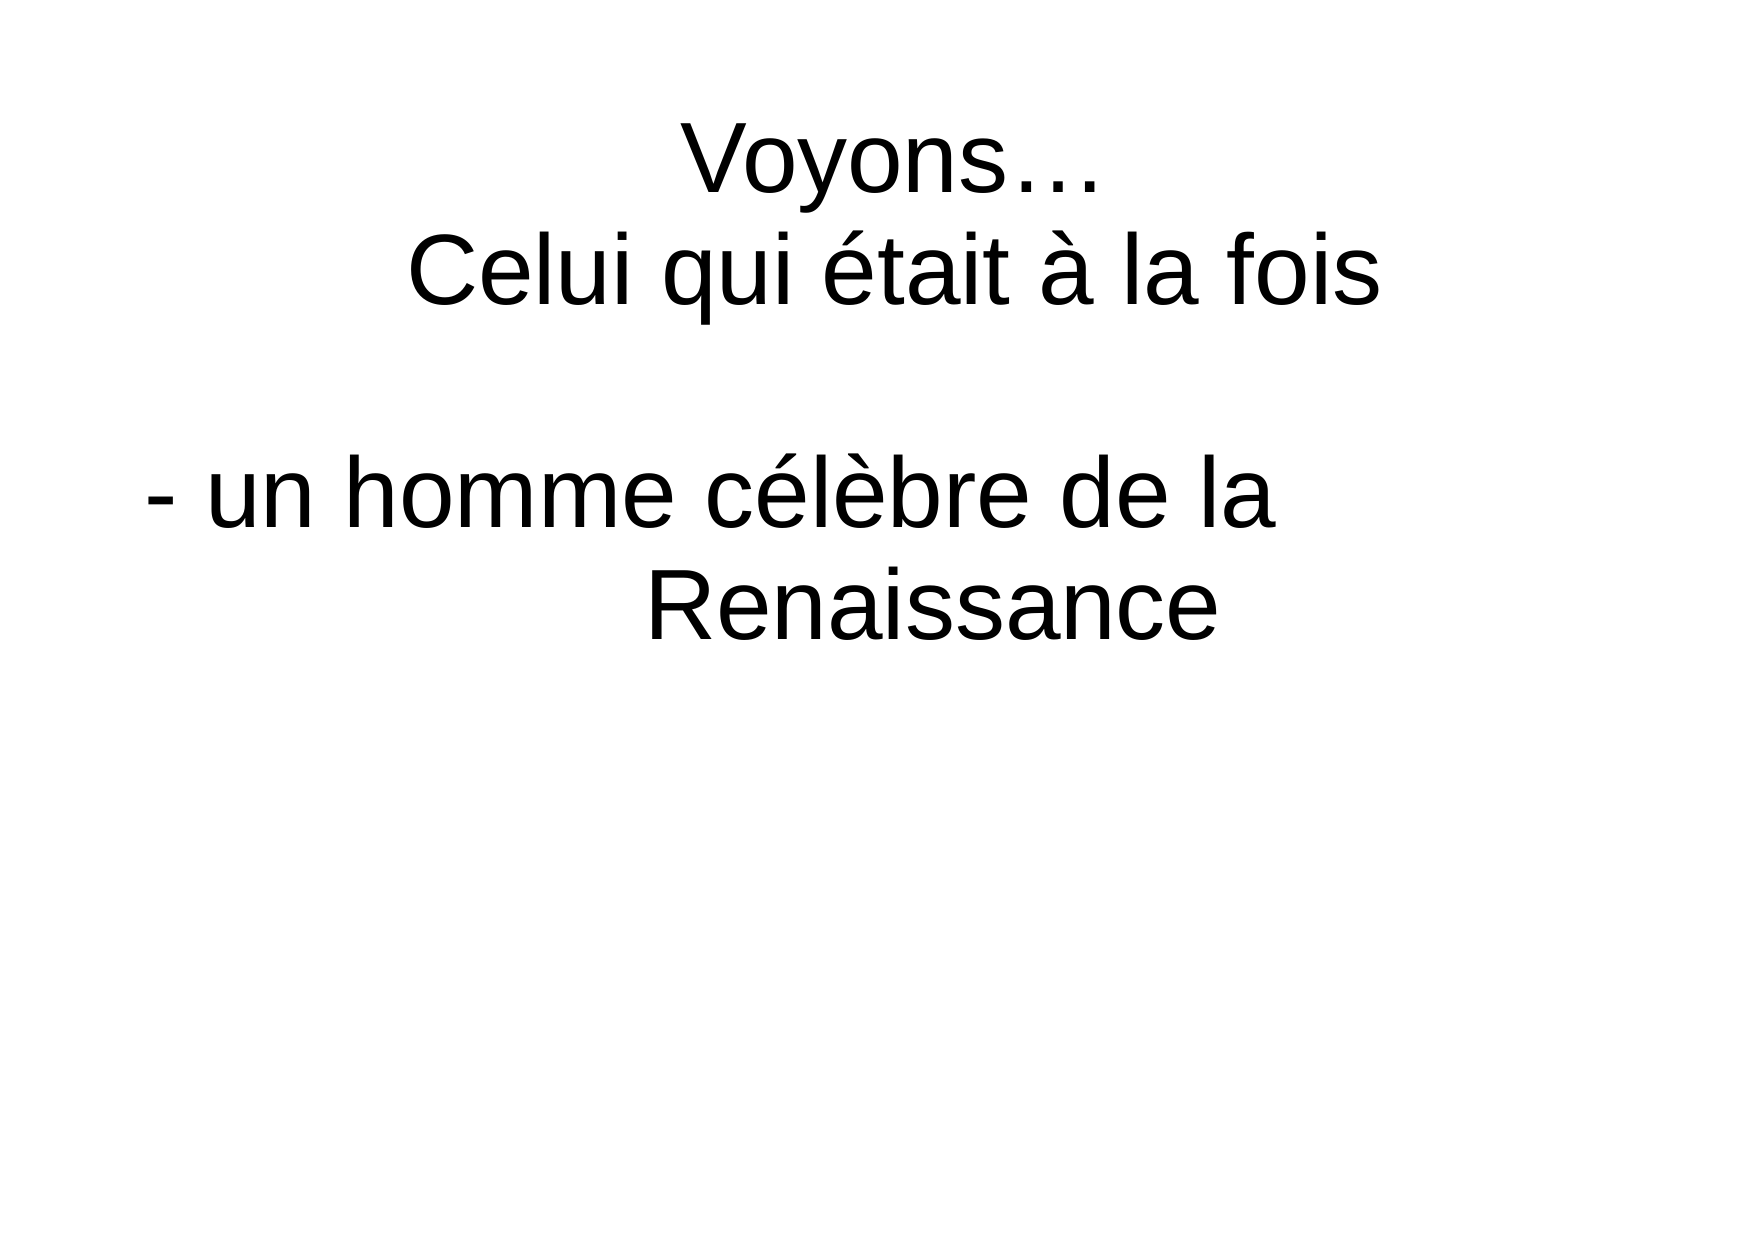

Voyons…
Celui qui était à la fois
- un homme célèbre de la
 Renaissance